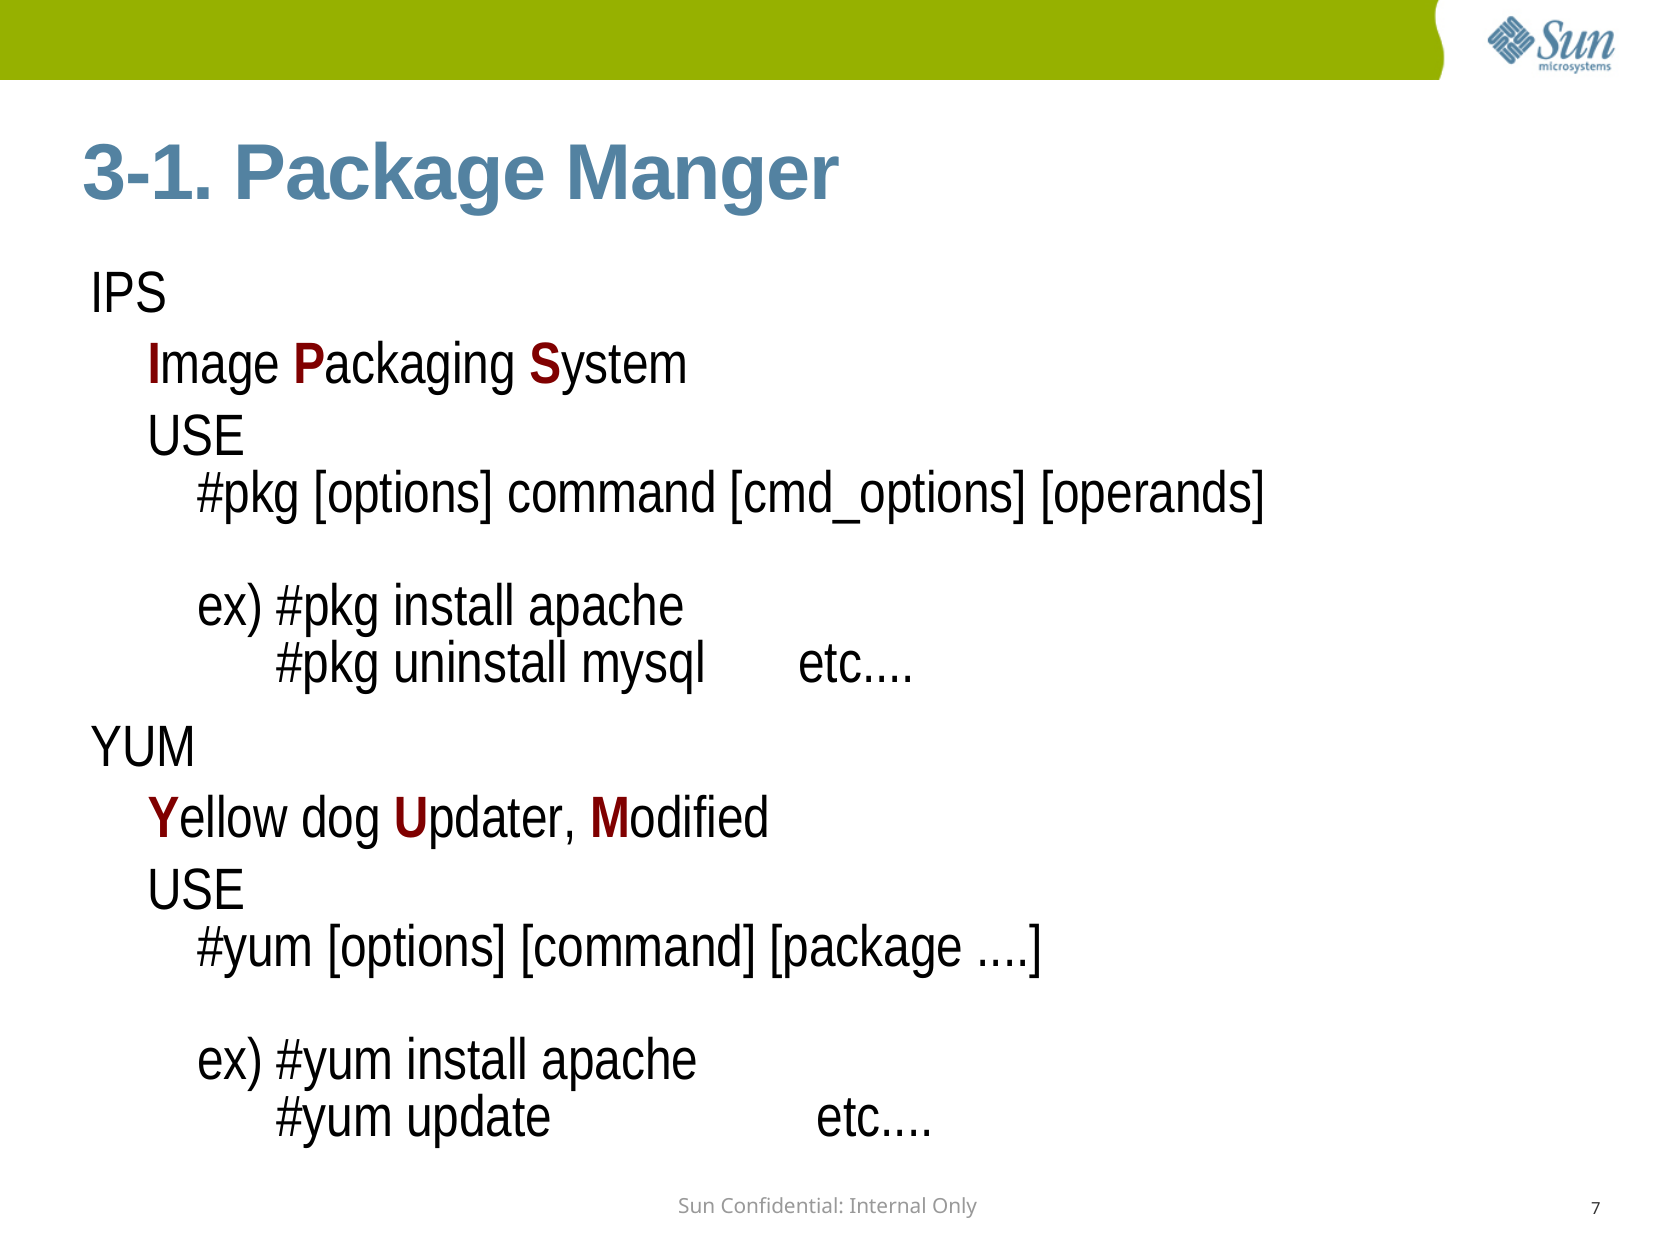

# 3-1. Package Manger
IPS
Image Packaging System
USE
#pkg [options] command [cmd_options] [operands]
ex) #pkg install apache
 #pkg uninstall mysql etc....
YUM
Yellow dog Updater, Modified
USE
#yum [options] [command] [package ....]
ex) #yum install apache
 #yum update etc....